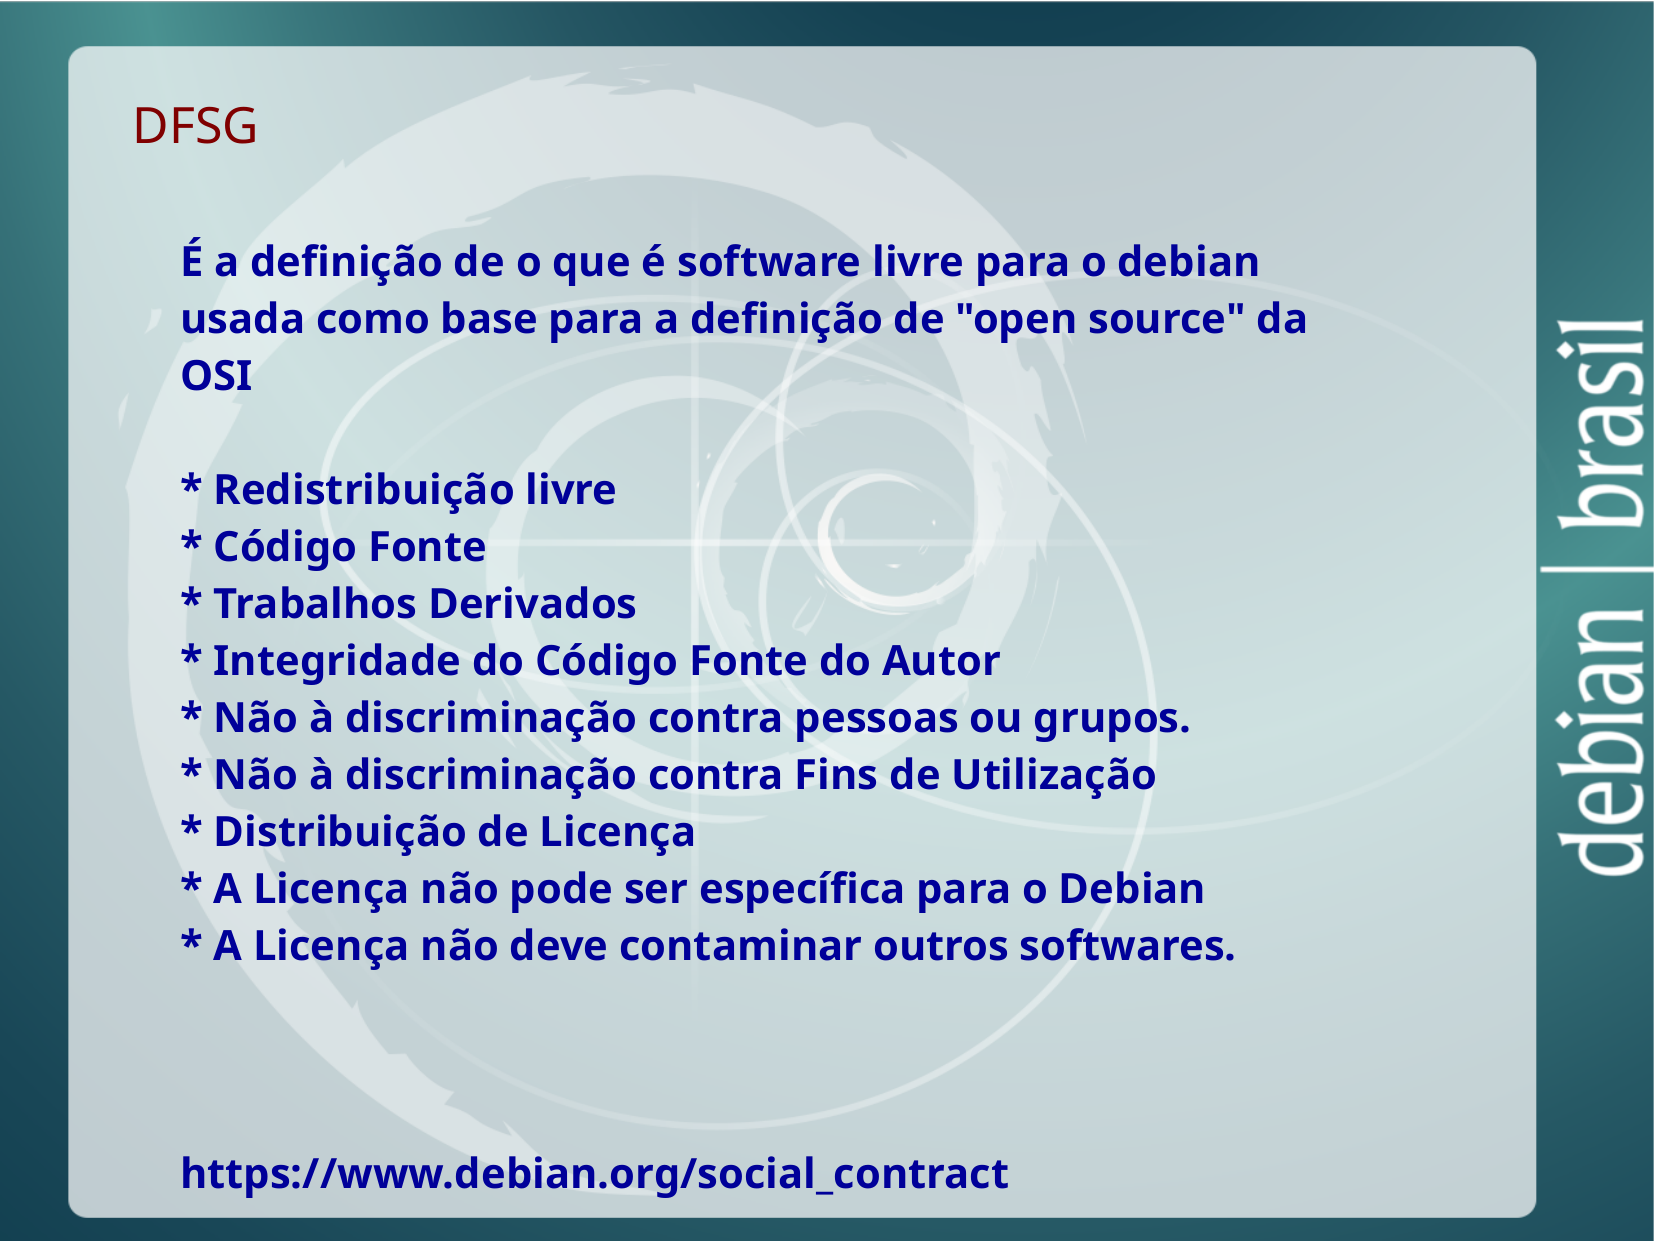

DFSG
É a definição de o que é software livre para o debian
usada como base para a definição de "open source" da OSI
* Redistribuição livre
* Código Fonte
* Trabalhos Derivados
* Integridade do Código Fonte do Autor
* Não à discriminação contra pessoas ou grupos.
* Não à discriminação contra Fins de Utilização
* Distribuição de Licença
* A Licença não pode ser específica para o Debian
* A Licença não deve contaminar outros softwares.
https://www.debian.org/social_contract